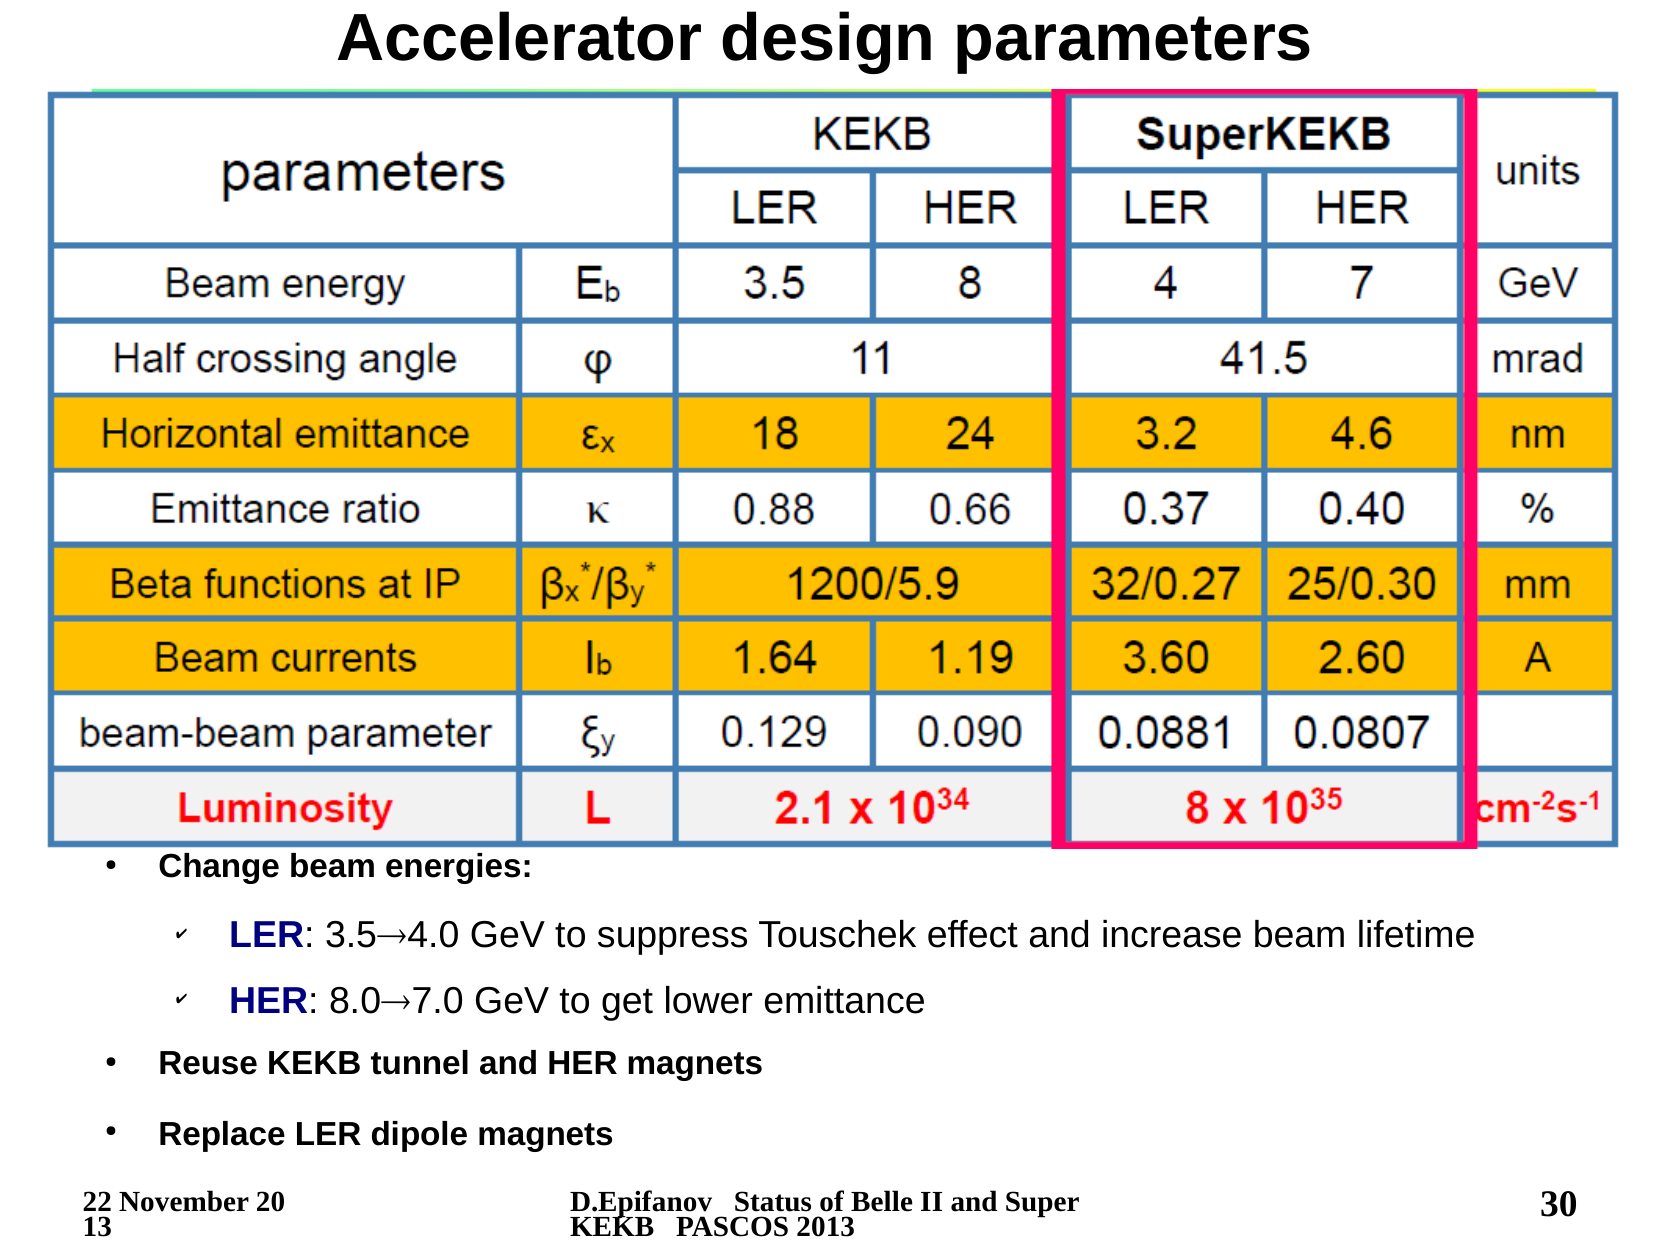

# Accelerator design parameters
Change beam energies:
LER: 3.54.0 GeV to suppress Touschek effect and increase beam lifetime
HER: 8.07.0 GeV to get lower emittance
Reuse KEKB tunnel and HER magnets
Replace LER dipole magnets
30
22 November 2013
D.Epifanov Status of Belle II and SuperKEKB PASCOS 2013